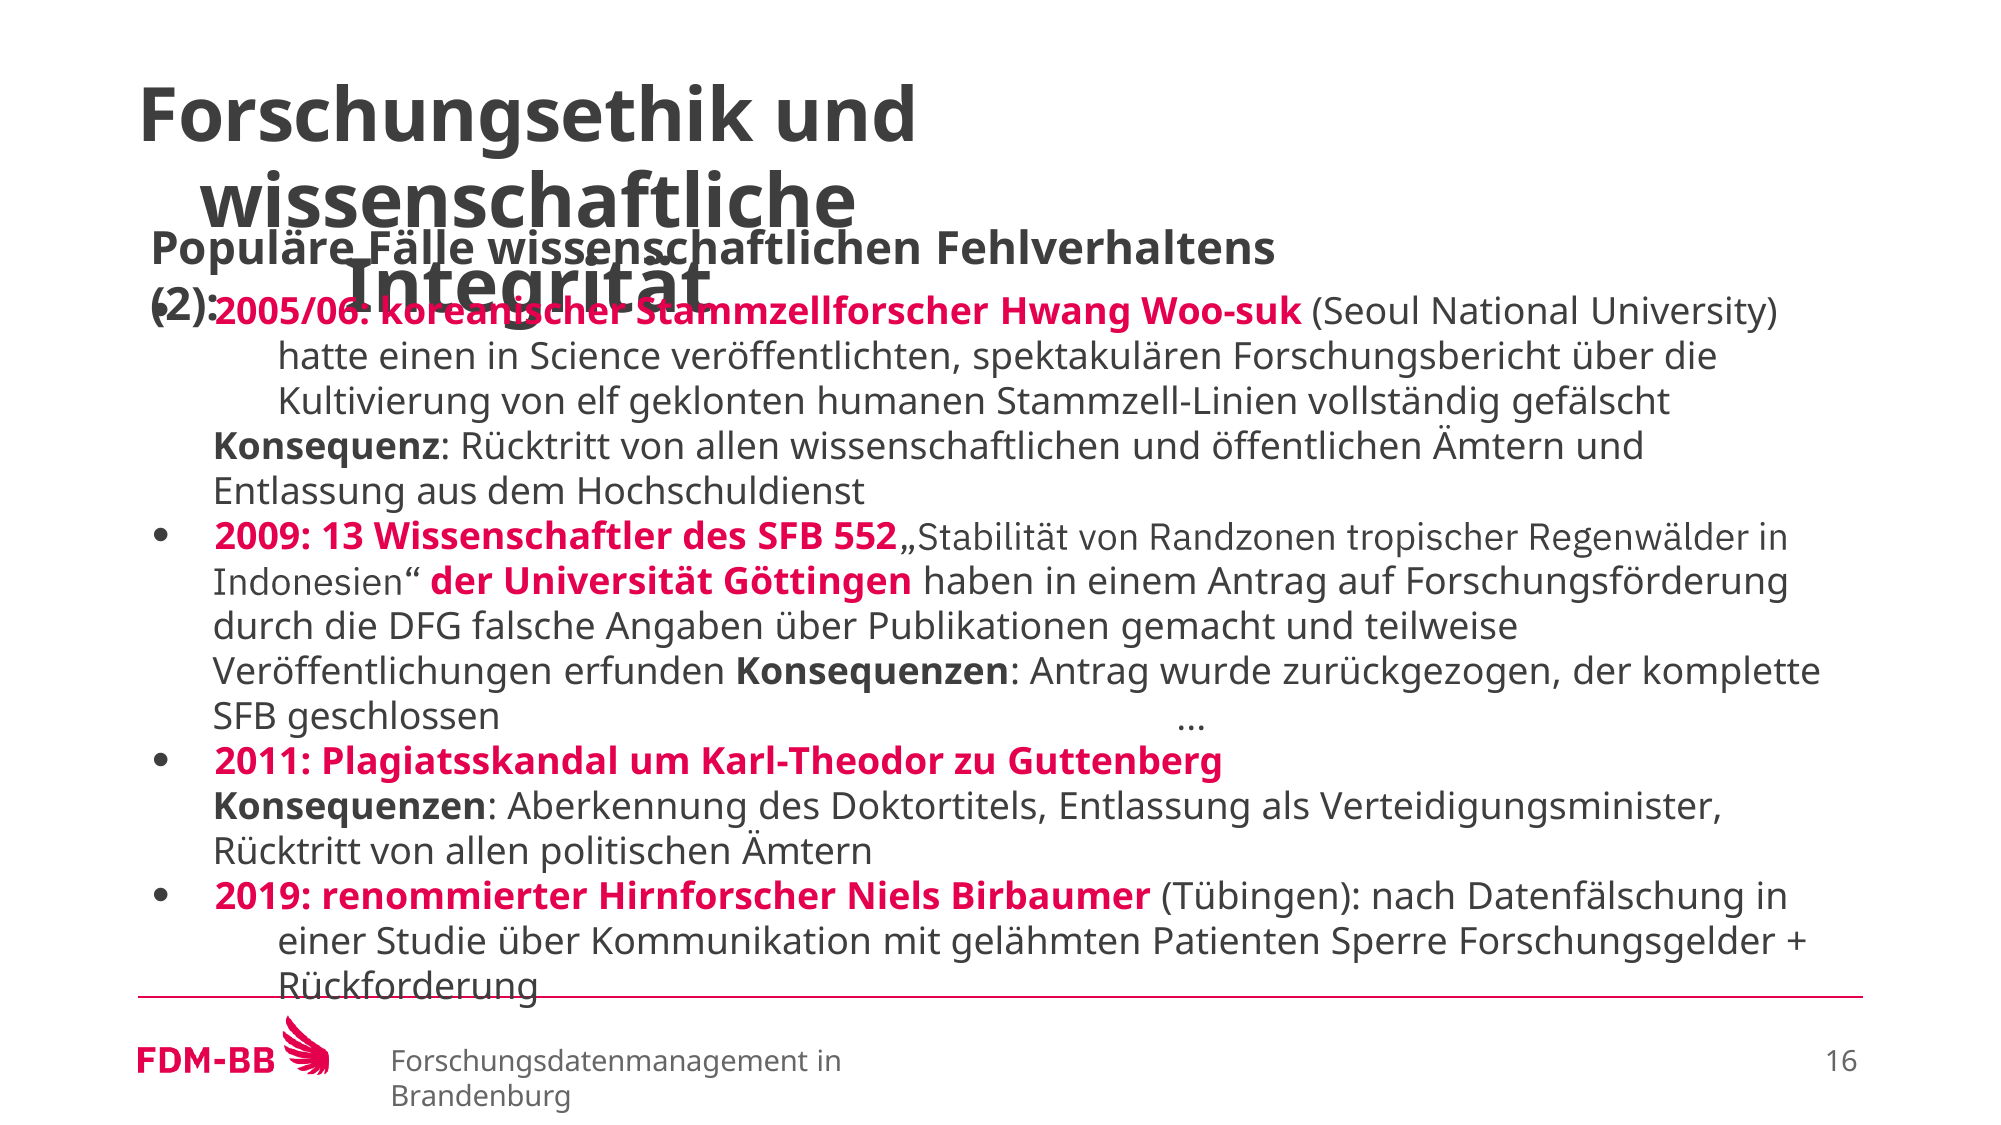

# Forschungsethik und wissenschaftliche
Integrität
Populäre Fälle wissenschaftlichen Fehlverhaltens (2):
2005/06: koreanischer Stammzellforscher Hwang Woo-suk (Seoul National University) hatte einen in Science veröffentlichten, spektakulären Forschungsbericht über die Kultivierung von elf geklonten humanen Stammzell-Linien vollständig gefälscht
Konsequenz: Rücktritt von allen wissenschaftlichen und öffentlichen Ämtern und Entlassung aus dem Hochschuldienst
2009: 13 Wissenschaftler des SFB 552
der Universität Göttingen haben in einem Antrag auf Forschungsförderung durch die DFG falsche Angaben über Publikationen gemacht und teilweise Veröffentlichungen erfunden Konsequenzen: Antrag wurde zurückgezogen, der komplette SFB geschlossen
2011: Plagiatsskandal um Karl-Theodor zu Guttenberg
Konsequenzen: Aberkennung des Doktortitels, Entlassung als Verteidigungsminister, Rücktritt von allen politischen Ämtern
2019: renommierter Hirnforscher Niels Birbaumer (Tübingen): nach Datenfälschung in einer Studie über Kommunikation mit gelähmten Patienten Sperre Forschungsgelder + Rückforderung
Forschungsdatenmanagement in Brandenburg
16